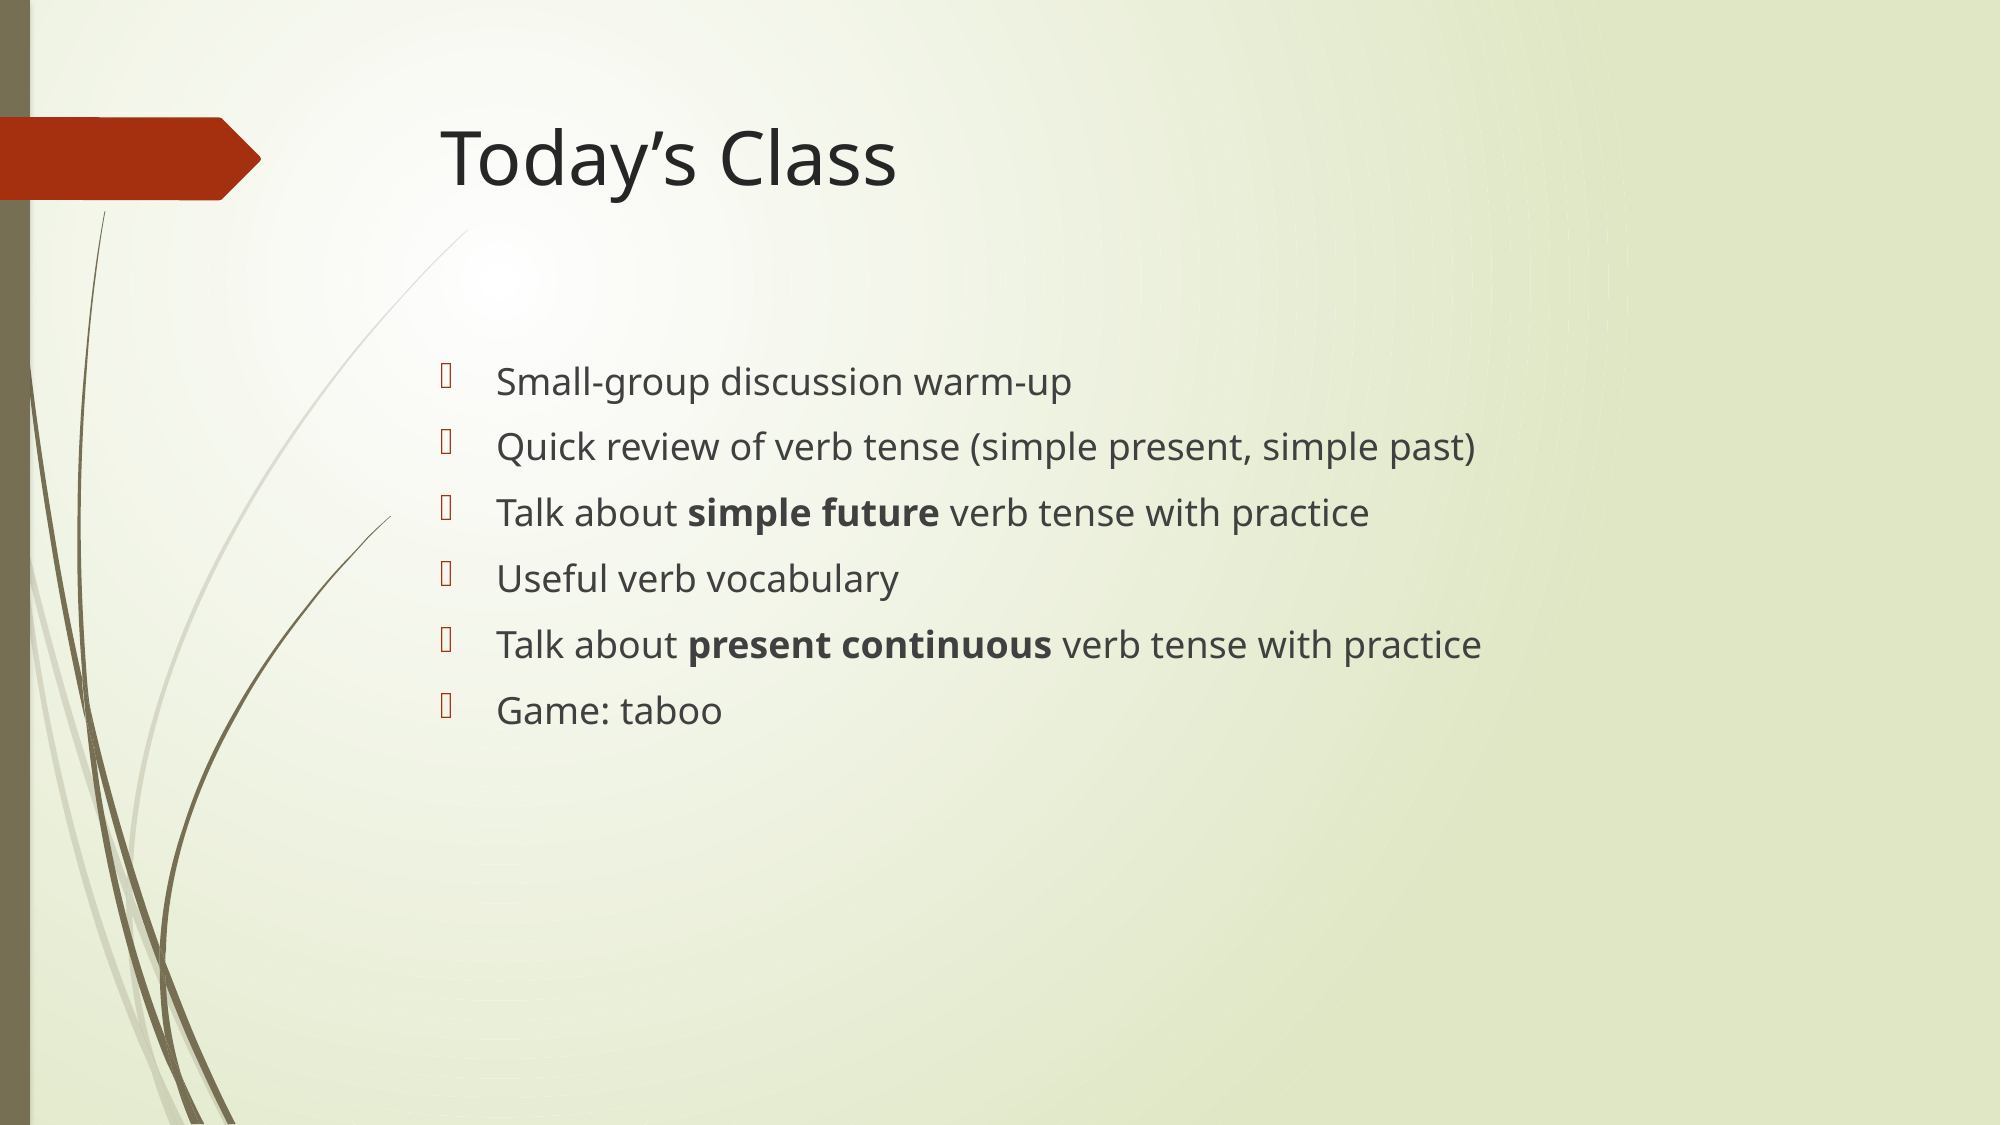

# Today’s Class
Small-group discussion warm-up
Quick review of verb tense (simple present, simple past)
Talk about simple future verb tense with practice
Useful verb vocabulary
Talk about present continuous verb tense with practice
Game: taboo